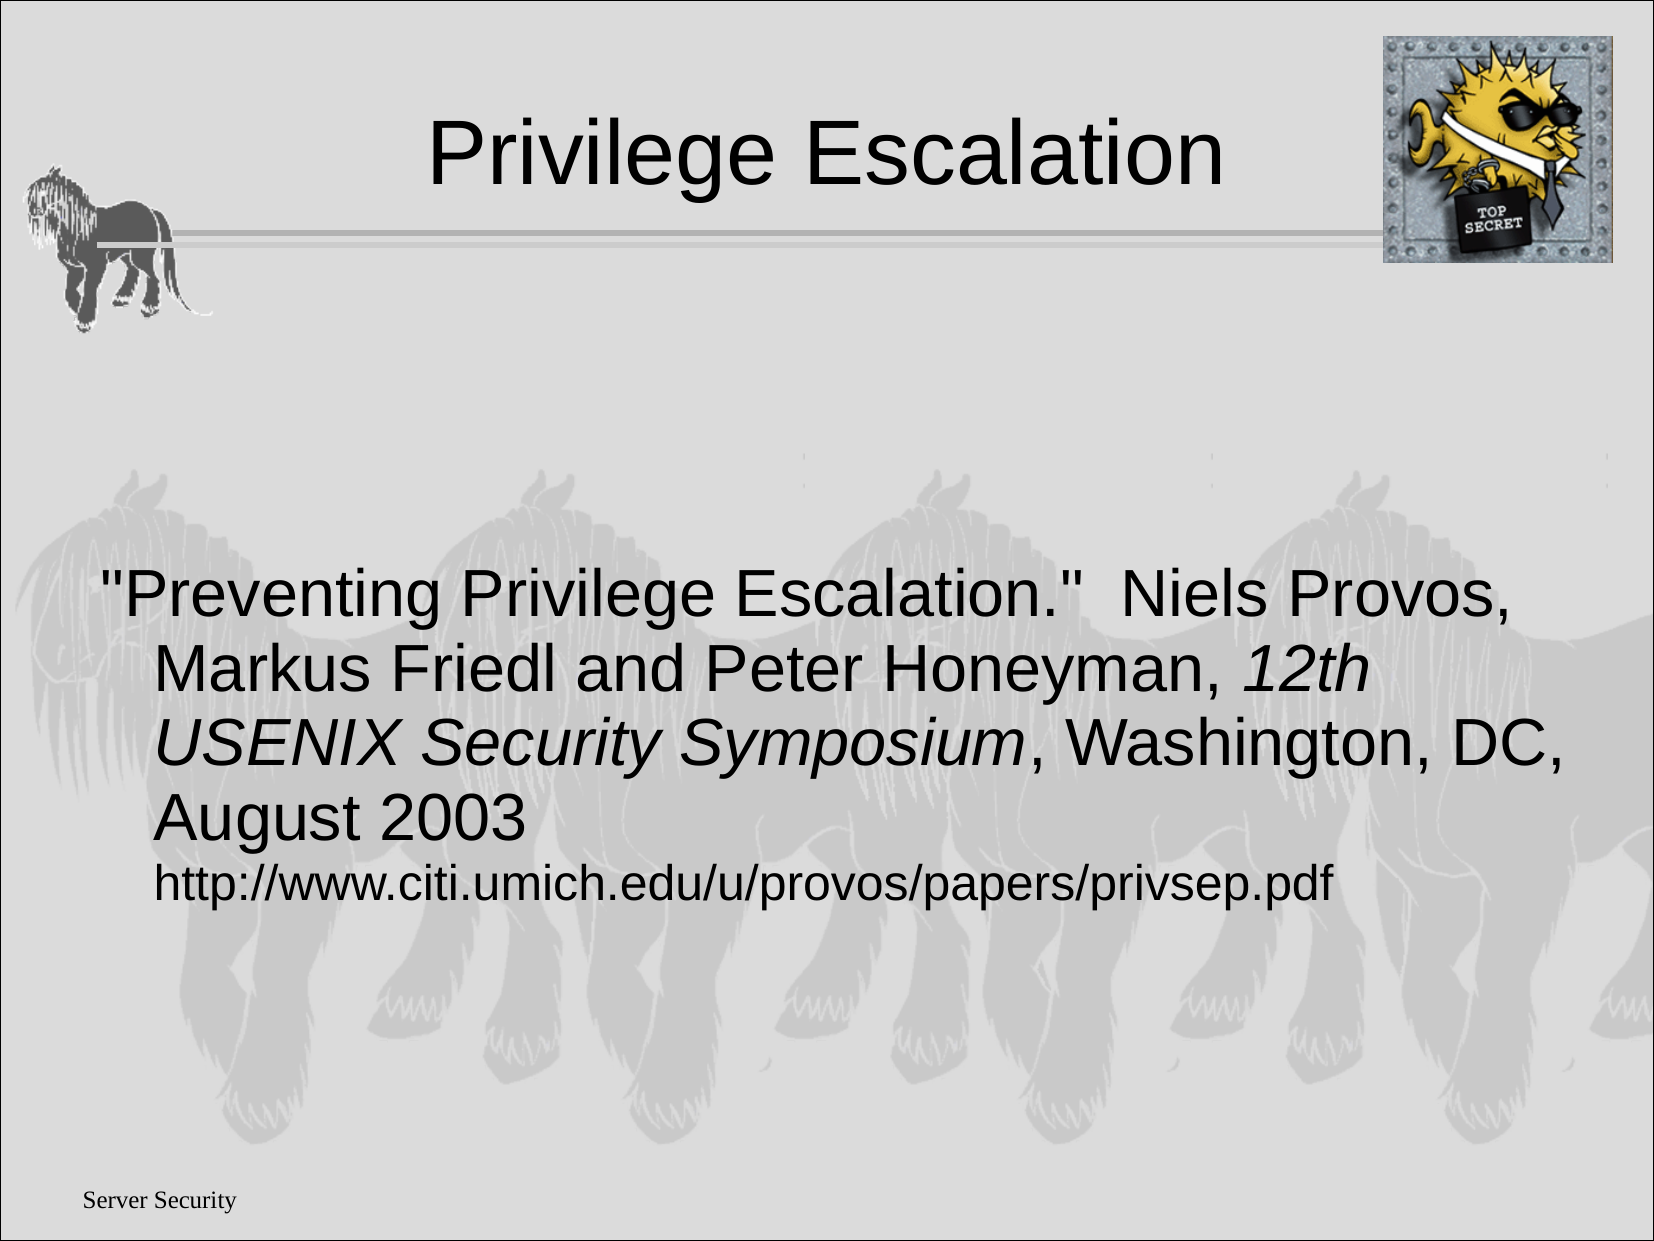

# Privilege Escalation
"Preventing Privilege Escalation." Niels Provos, Markus Friedl and Peter Honeyman, 12th USENIX Security Symposium, Washington, DC, August 2003
http://www.citi.umich.edu/u/provos/papers/privsep.pdf